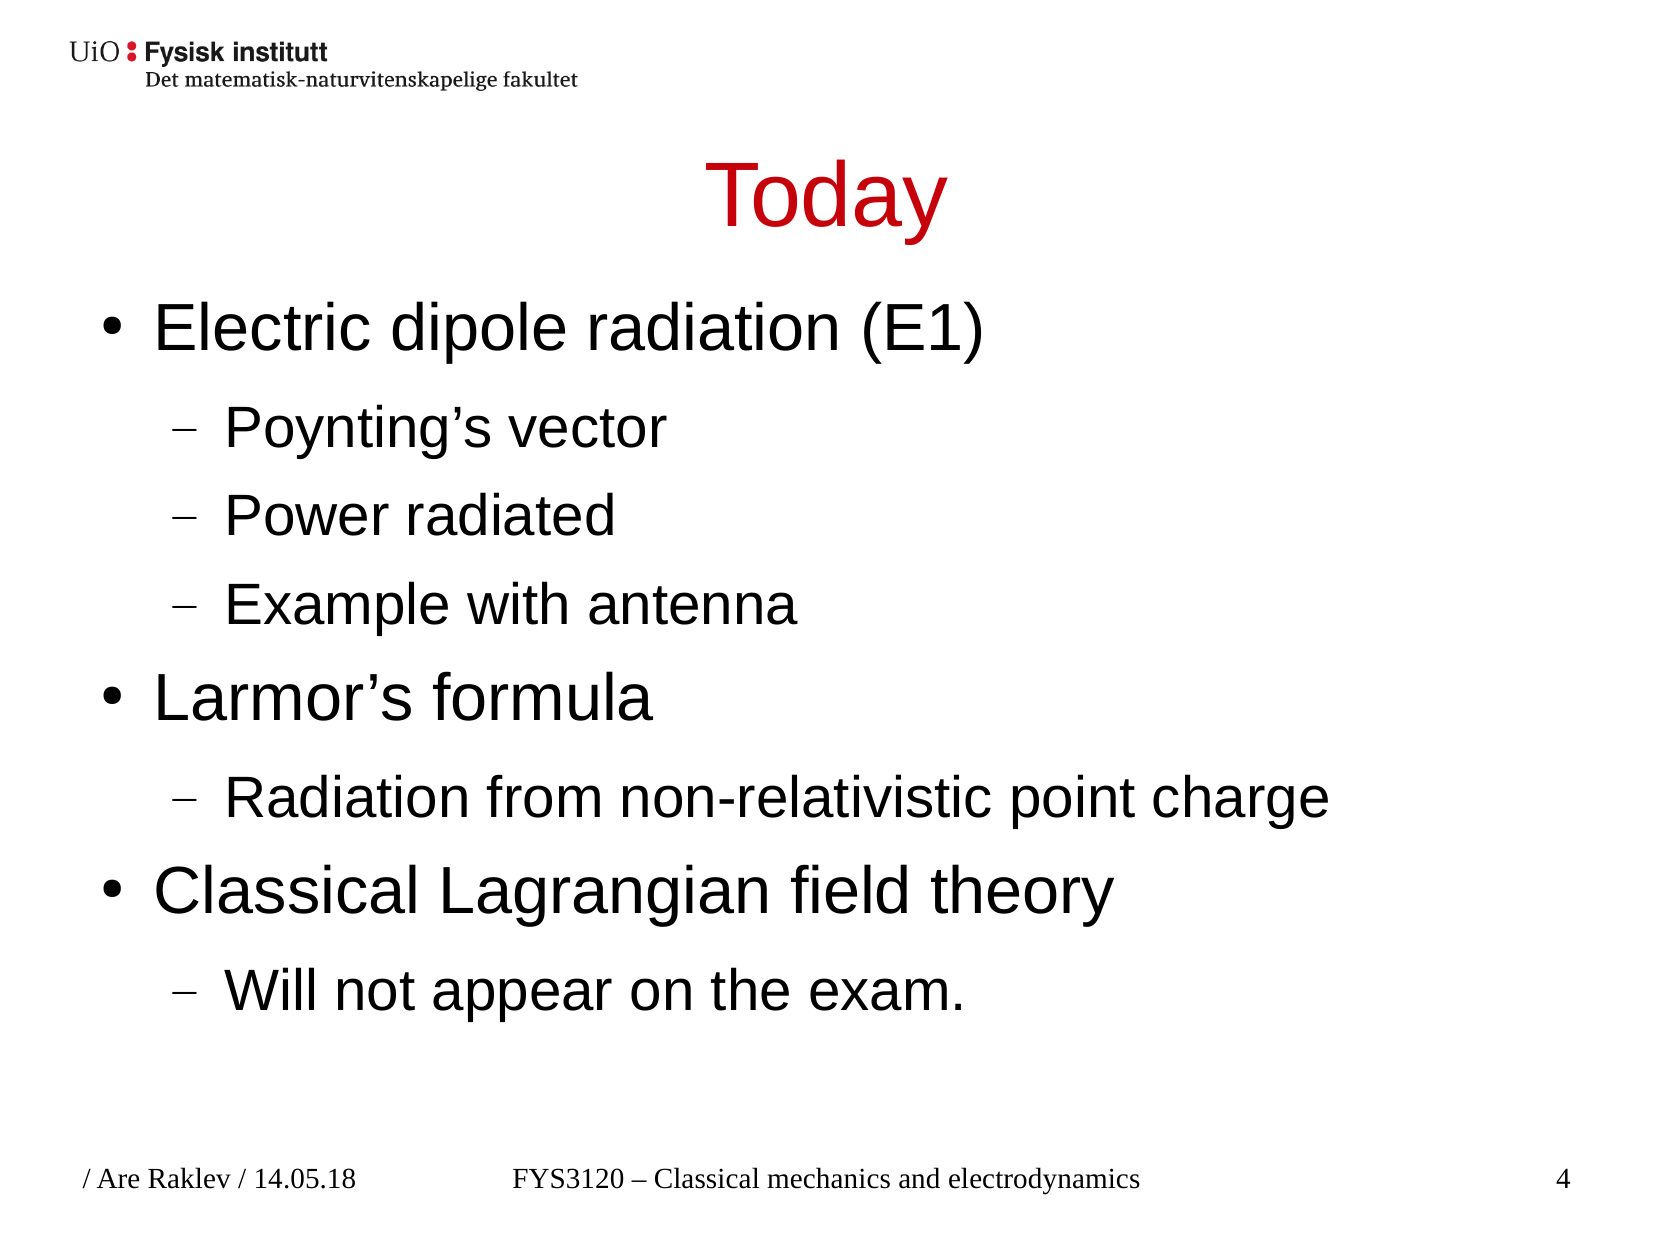

# Today
Electric dipole radiation (E1)
Poynting’s vector
Power radiated
Example with antenna
Larmor’s formula
Radiation from non-relativistic point charge
Classical Lagrangian field theory
Will not appear on the exam.
/ Are Raklev / 14.05.18
FYS3120 – Classical mechanics and electrodynamics
4